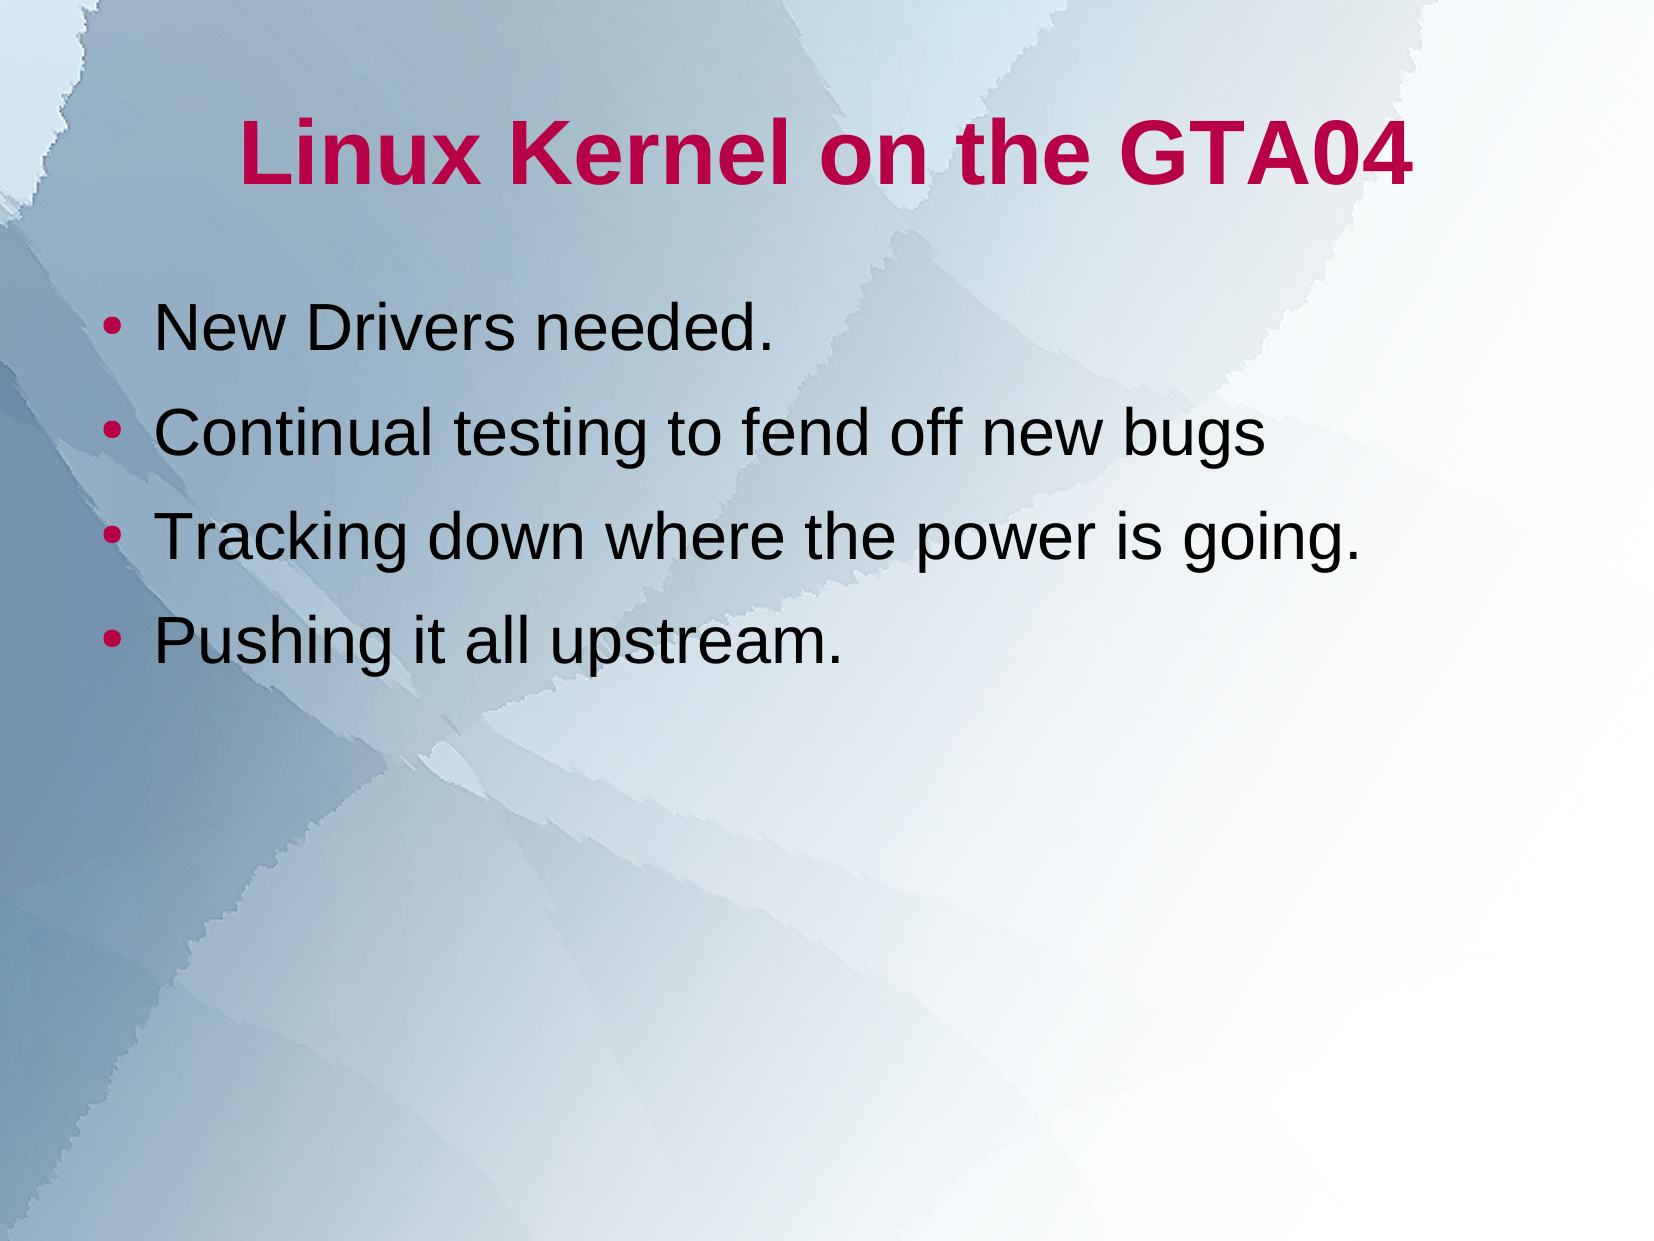

# Linux Kernel on the GTA04
New Drivers needed.
Continual testing to fend off new bugs
Tracking down where the power is going.
Pushing it all upstream.